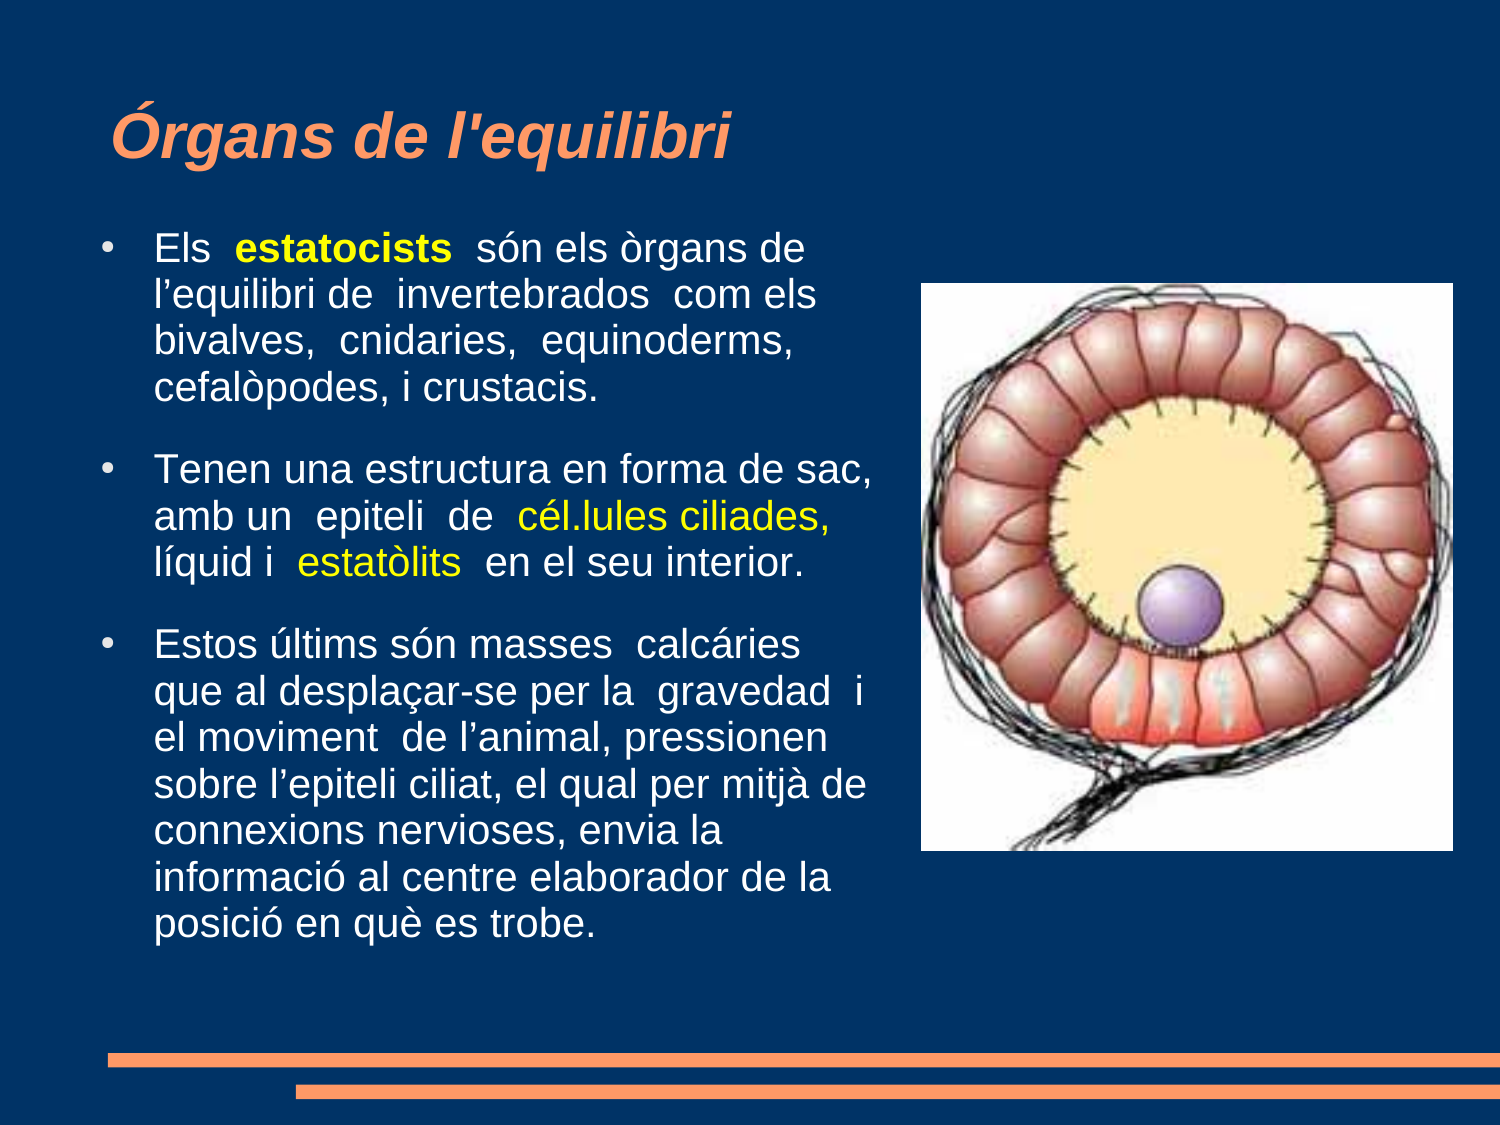

# Órgans de l'equilibri
Els  estatocists  són els òrgans de l’equilibri de  invertebrados  com els  bivalves,  cnidaries,  equinoderms,  cefalòpodes, i crustacis.
Tenen una estructura en forma de sac, amb un  epiteli  de  cél.lules ciliades, líquid i  estatòlits  en el seu interior.
Estos últims són masses  calcáries  que al desplaçar-se per la  gravedad  i el moviment de l’animal, pressionen sobre l’epiteli ciliat, el qual per mitjà de connexions nervioses, envia la informació al centre elaborador de la posició en què es trobe.